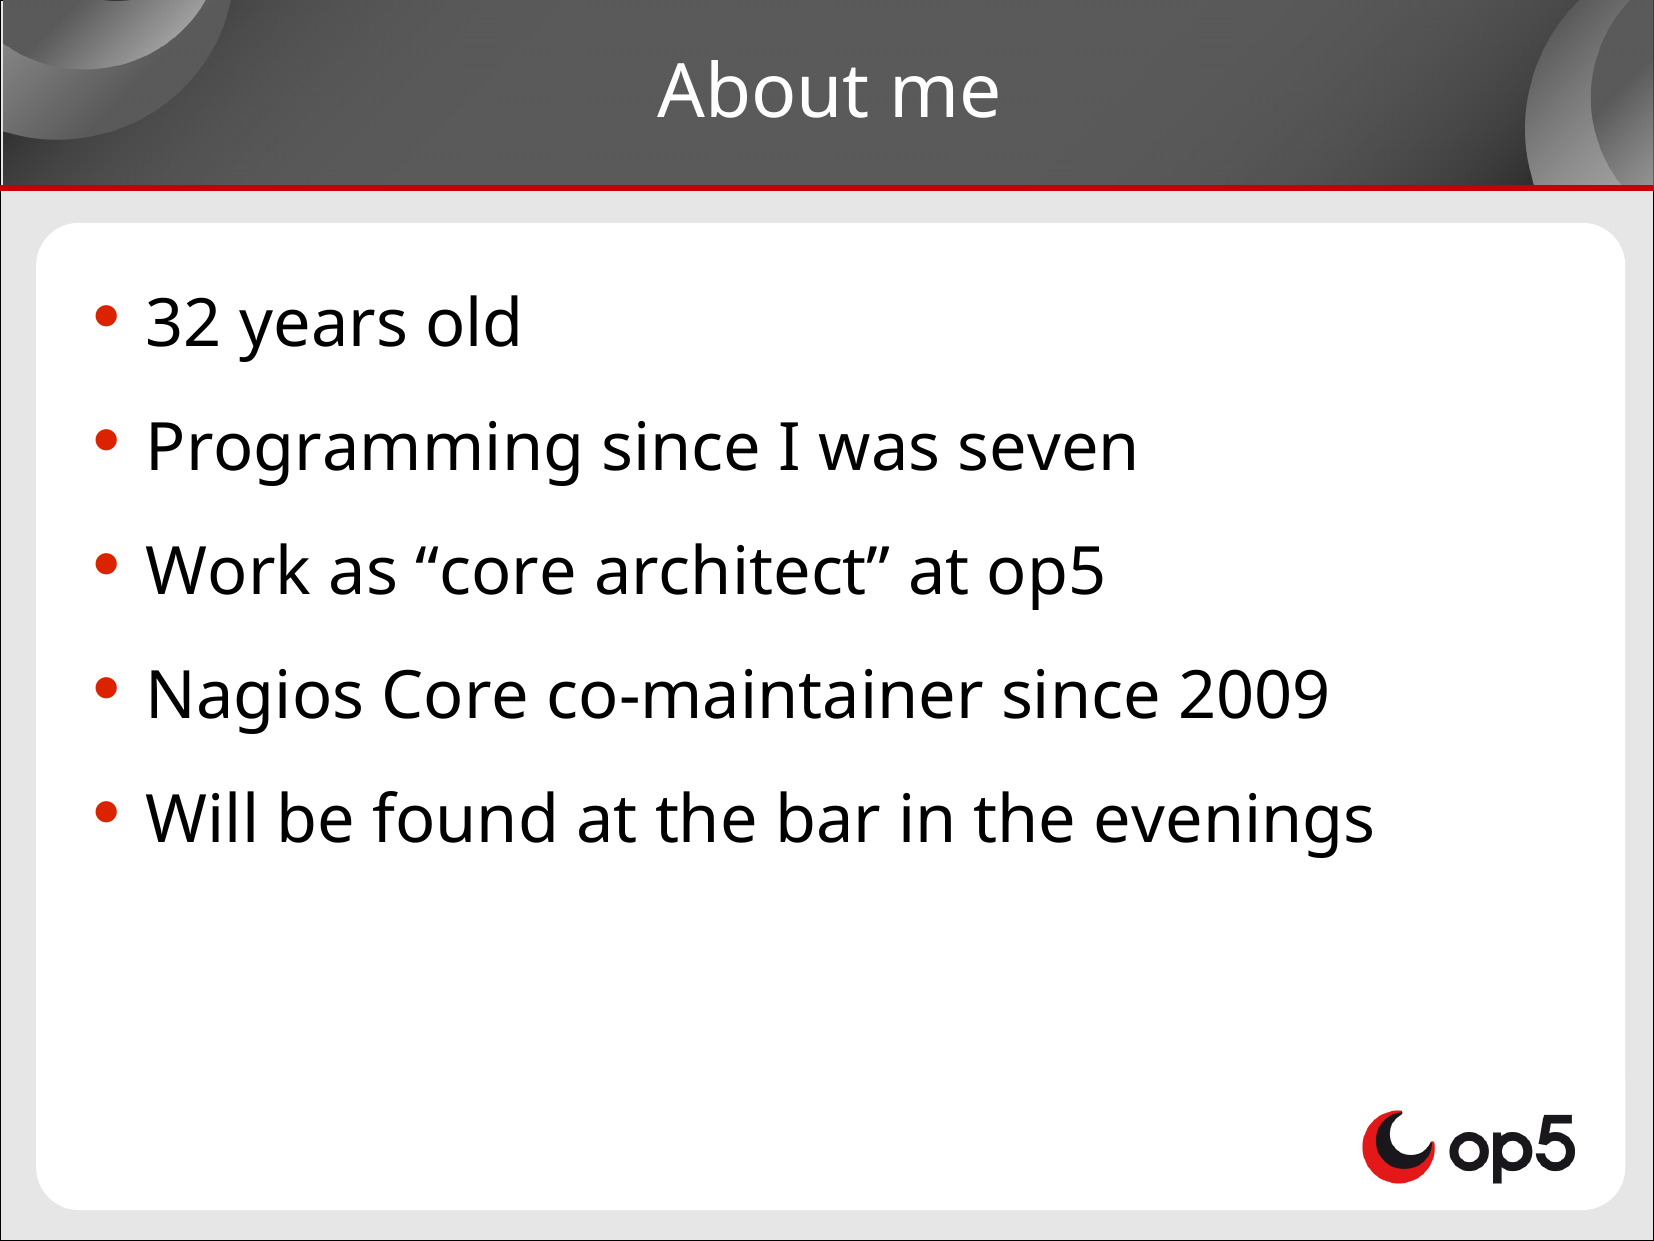

# About me
32 years old
Programming since I was seven
Work as “core architect” at op5
Nagios Core co-maintainer since 2009
Will be found at the bar in the evenings